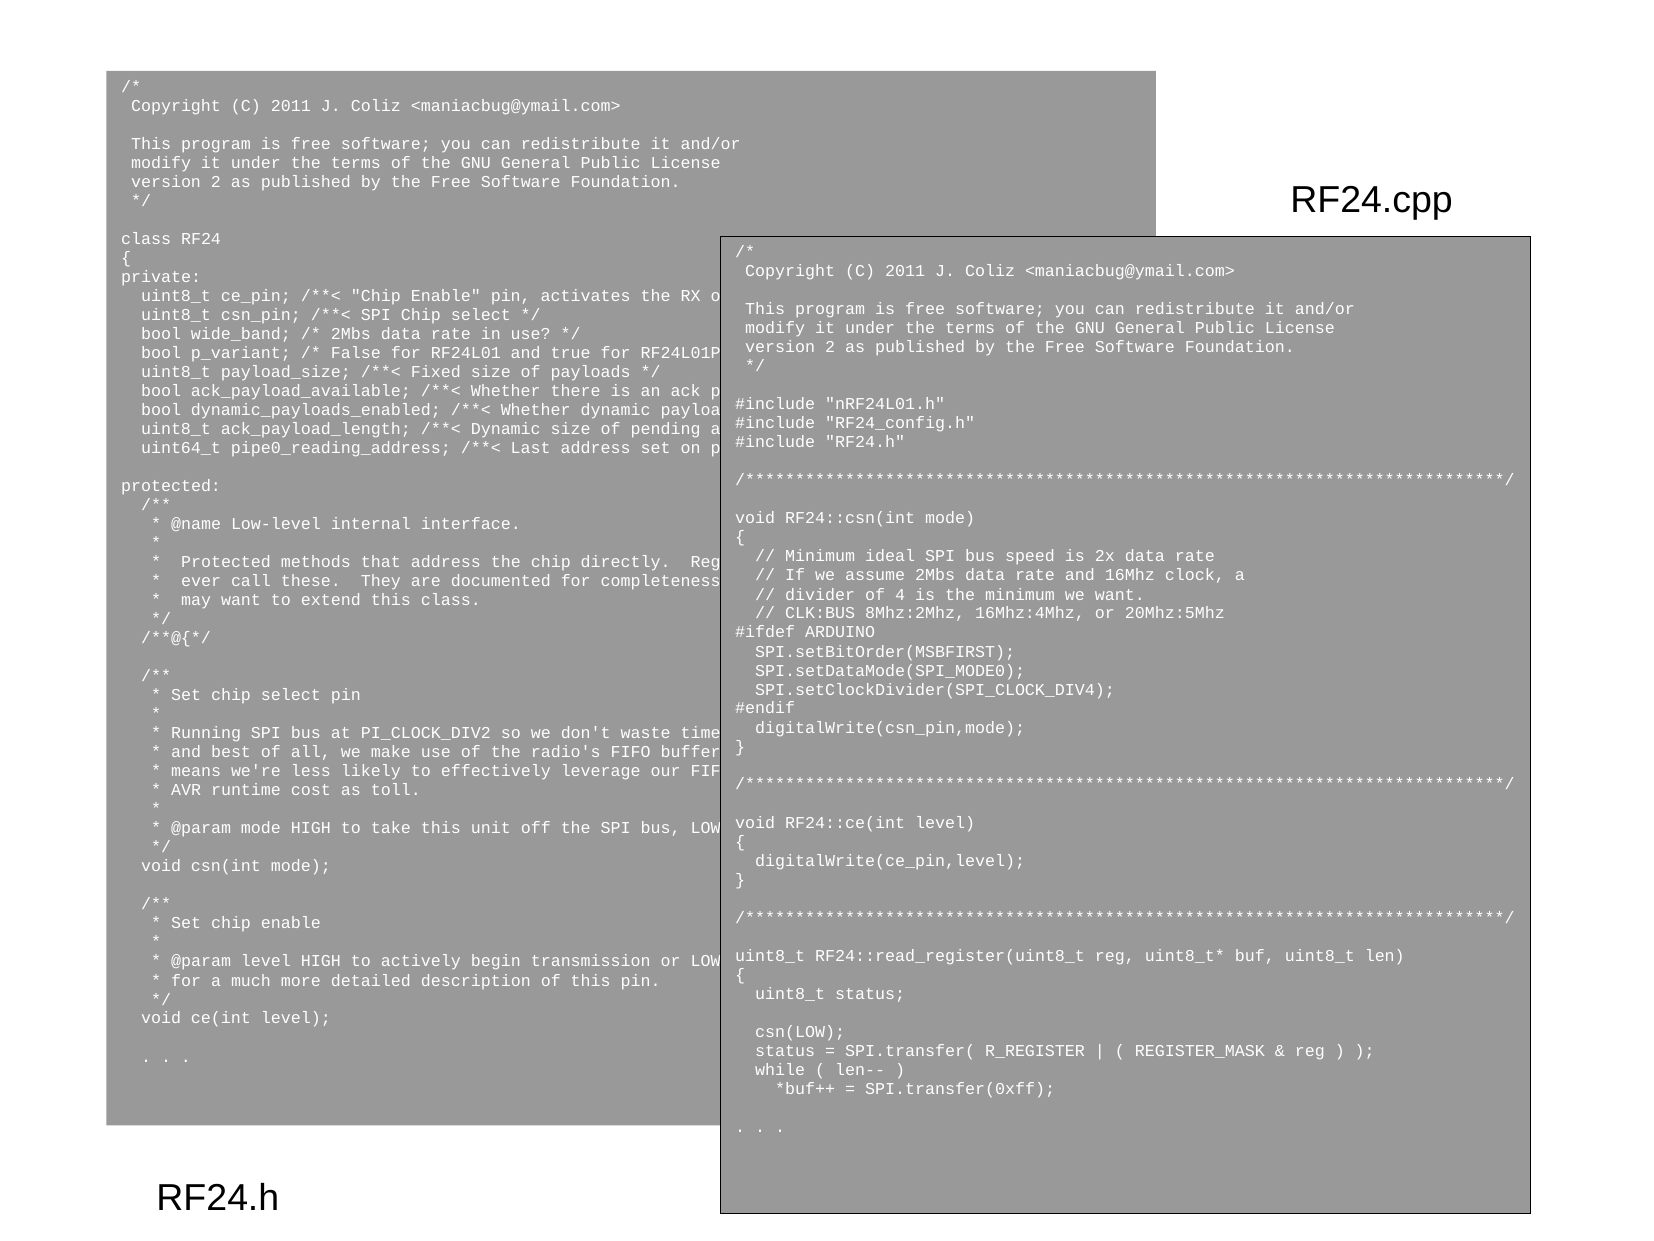

/*
 Copyright (C) 2011 J. Coliz <maniacbug@ymail.com>
 This program is free software; you can redistribute it and/or
 modify it under the terms of the GNU General Public License
 version 2 as published by the Free Software Foundation.
 */
class RF24
{
private:
 uint8_t ce_pin; /**< "Chip Enable" pin, activates the RX or TX role */
 uint8_t csn_pin; /**< SPI Chip select */
 bool wide_band; /* 2Mbs data rate in use? */
 bool p_variant; /* False for RF24L01 and true for RF24L01P */
 uint8_t payload_size; /**< Fixed size of payloads */
 bool ack_payload_available; /**< Whether there is an ack payload waiting */
 bool dynamic_payloads_enabled; /**< Whether dynamic payloads are enabled. */
 uint8_t ack_payload_length; /**< Dynamic size of pending ack payload. */
 uint64_t pipe0_reading_address; /**< Last address set on pipe 0 for reading. */
protected:
 /**
 * @name Low-level internal interface.
 *
 * Protected methods that address the chip directly. Regular users cannot
 * ever call these. They are documented for completeness and for developers who
 * may want to extend this class.
 */
 /**@{*/
 /**
 * Set chip select pin
 *
 * Running SPI bus at PI_CLOCK_DIV2 so we don't waste time transferring data
 * and best of all, we make use of the radio's FIFO buffers. A lower speed
 * means we're less likely to effectively leverage our FIFOs and pay a higher
 * AVR runtime cost as toll.
 *
 * @param mode HIGH to take this unit off the SPI bus, LOW to put it on
 */
 void csn(int mode);
 /**
 * Set chip enable
 *
 * @param level HIGH to actively begin transmission or LOW to put in standby. Please see data sheet
 * for a much more detailed description of this pin.
 */
 void ce(int level);
 . . .
RF24.cpp
/*
 Copyright (C) 2011 J. Coliz <maniacbug@ymail.com>
 This program is free software; you can redistribute it and/or
 modify it under the terms of the GNU General Public License
 version 2 as published by the Free Software Foundation.
 */
#include "nRF24L01.h"
#include "RF24_config.h"
#include "RF24.h"
/****************************************************************************/
void RF24::csn(int mode)
{
 // Minimum ideal SPI bus speed is 2x data rate
 // If we assume 2Mbs data rate and 16Mhz clock, a
 // divider of 4 is the minimum we want.
 // CLK:BUS 8Mhz:2Mhz, 16Mhz:4Mhz, or 20Mhz:5Mhz
#ifdef ARDUINO
 SPI.setBitOrder(MSBFIRST);
 SPI.setDataMode(SPI_MODE0);
 SPI.setClockDivider(SPI_CLOCK_DIV4);
#endif
 digitalWrite(csn_pin,mode);
}
/****************************************************************************/
void RF24::ce(int level)
{
 digitalWrite(ce_pin,level);
}
/****************************************************************************/
uint8_t RF24::read_register(uint8_t reg, uint8_t* buf, uint8_t len)
{
 uint8_t status;
 csn(LOW);
 status = SPI.transfer( R_REGISTER | ( REGISTER_MASK & reg ) );
 while ( len-- )
 *buf++ = SPI.transfer(0xff);
. . .
RF24.h